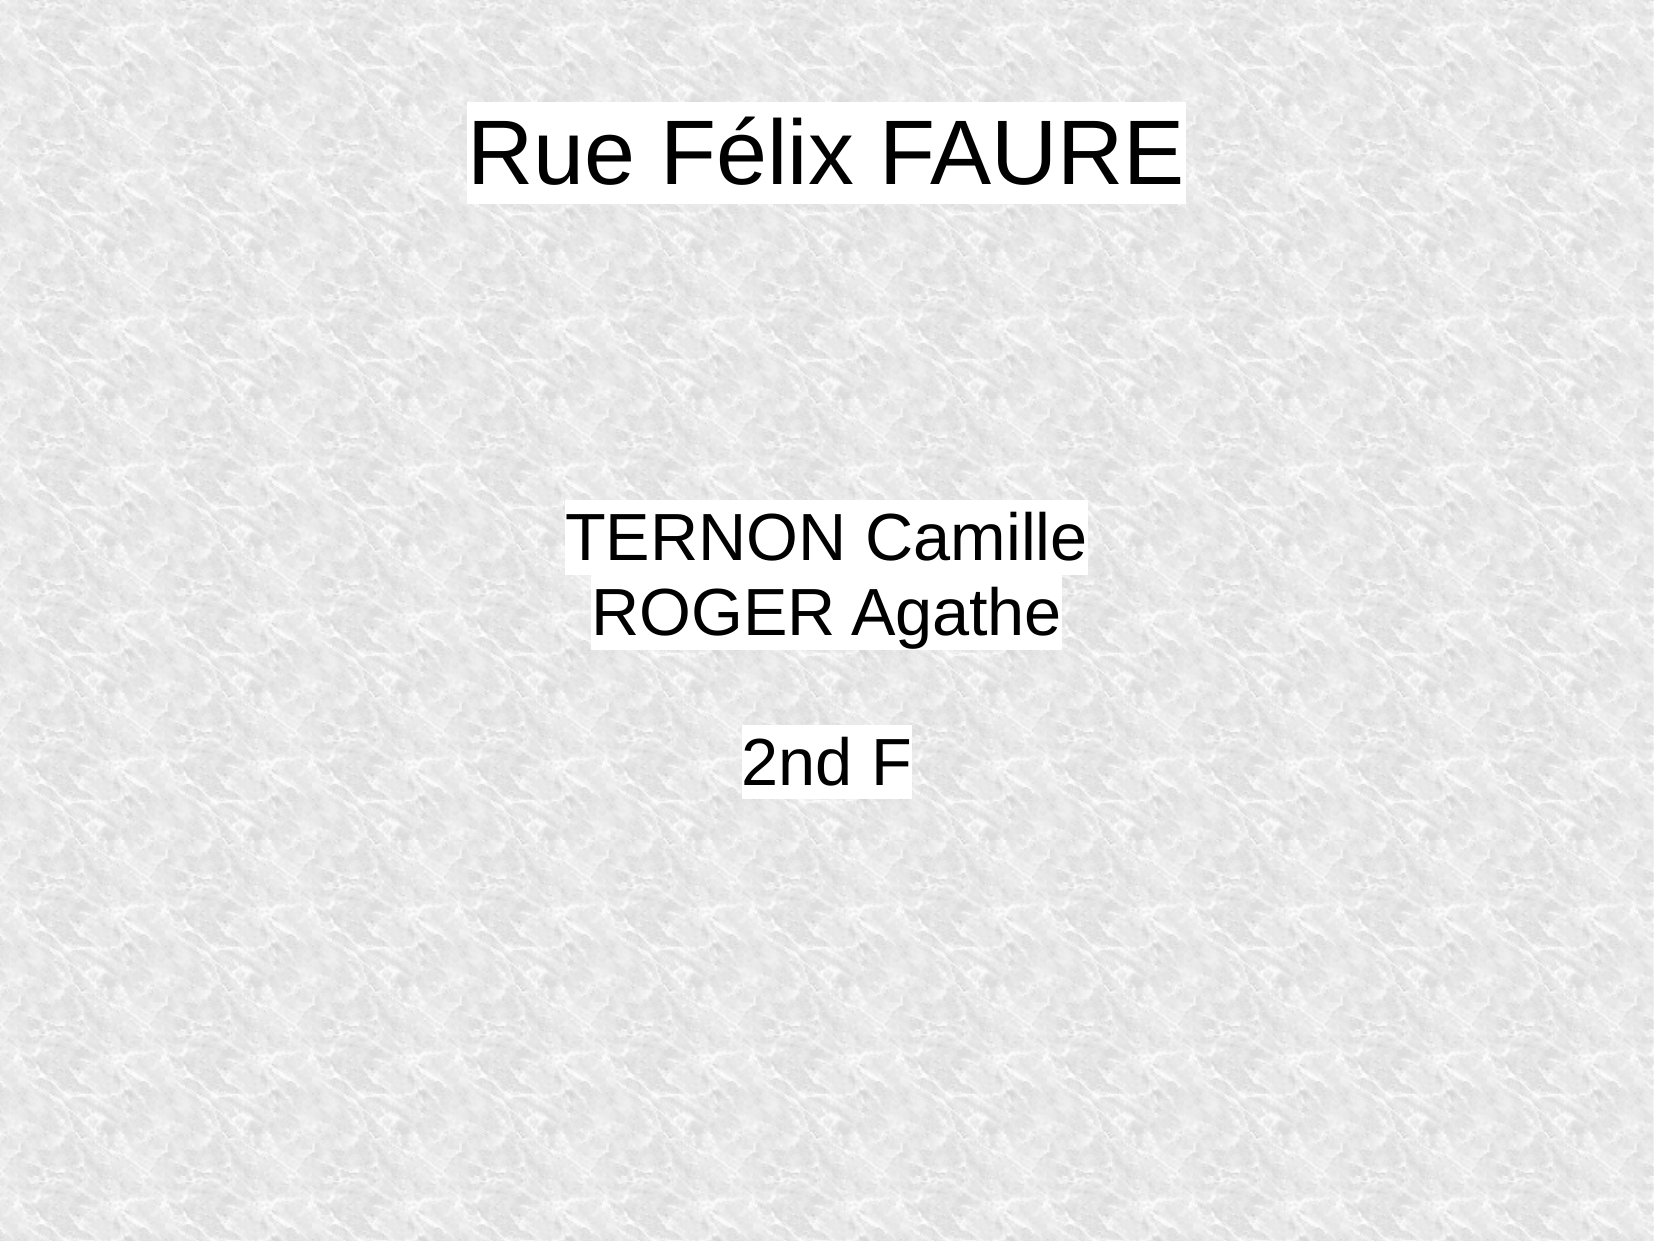

# Rue Félix FAURE
TERNON Camille
ROGER Agathe
2nd F